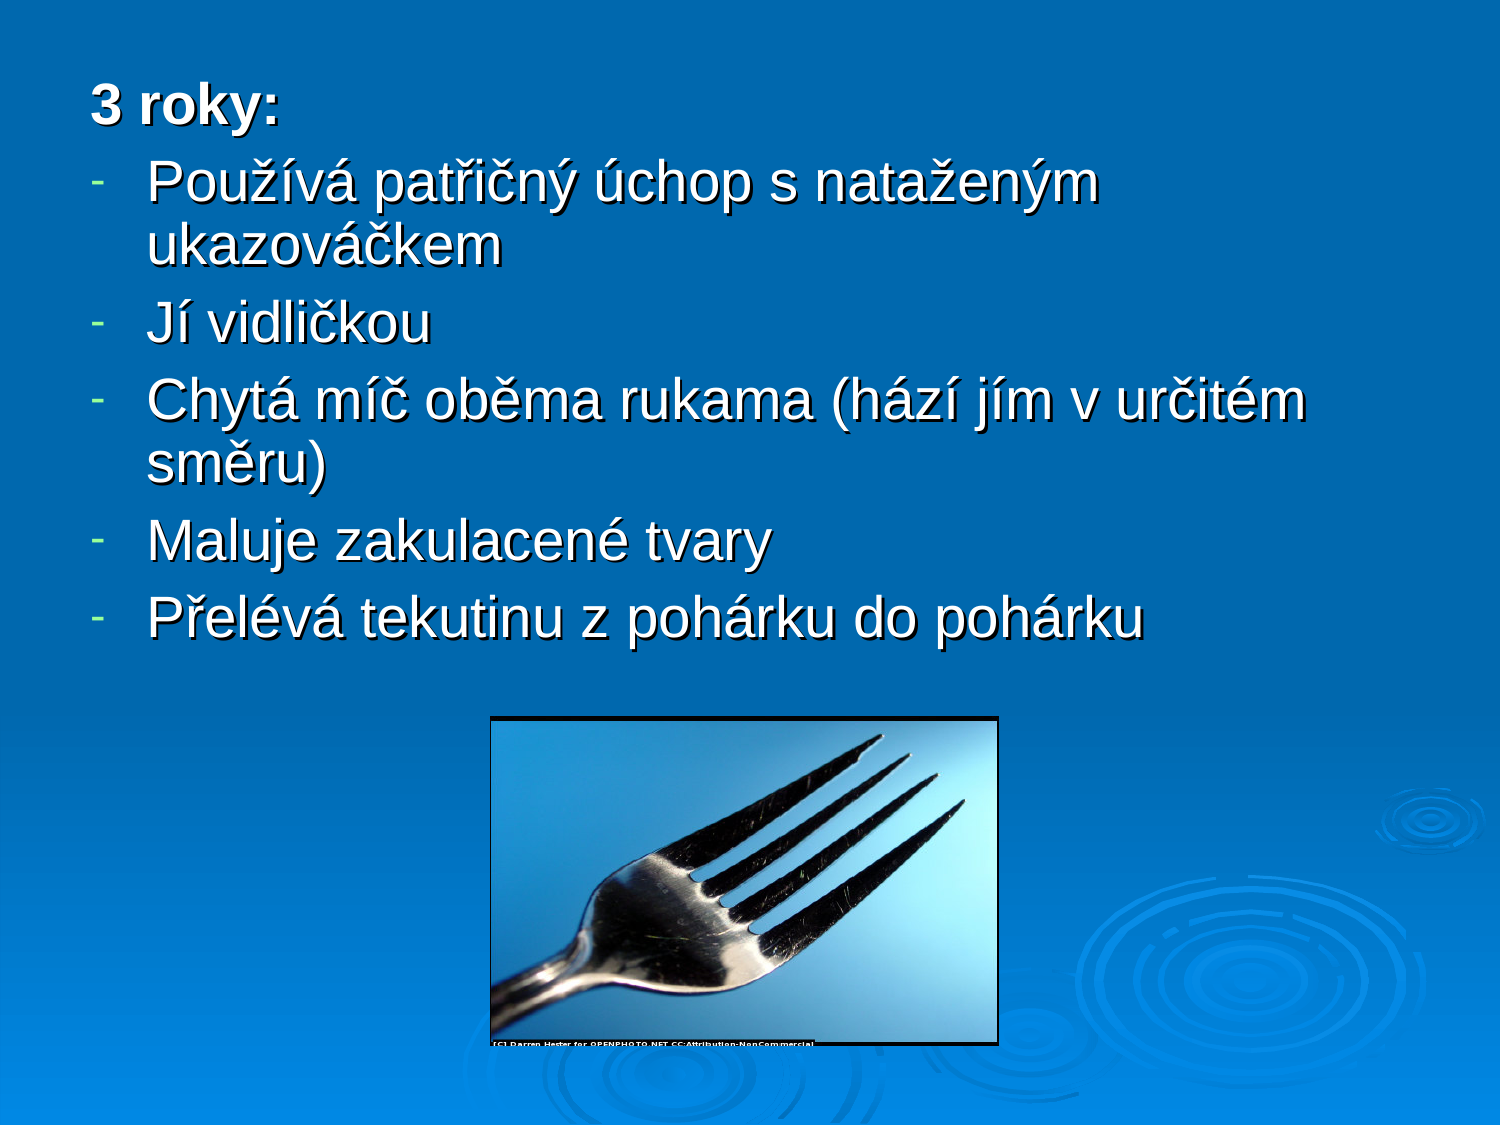

# 3 roky:
Používá patřičný úchop s nataženým ukazováčkem
Jí vidličkou
Chytá míč oběma rukama (hází jím v určitém směru)
Maluje zakulacené tvary
Přelévá tekutinu z pohárku do pohárku